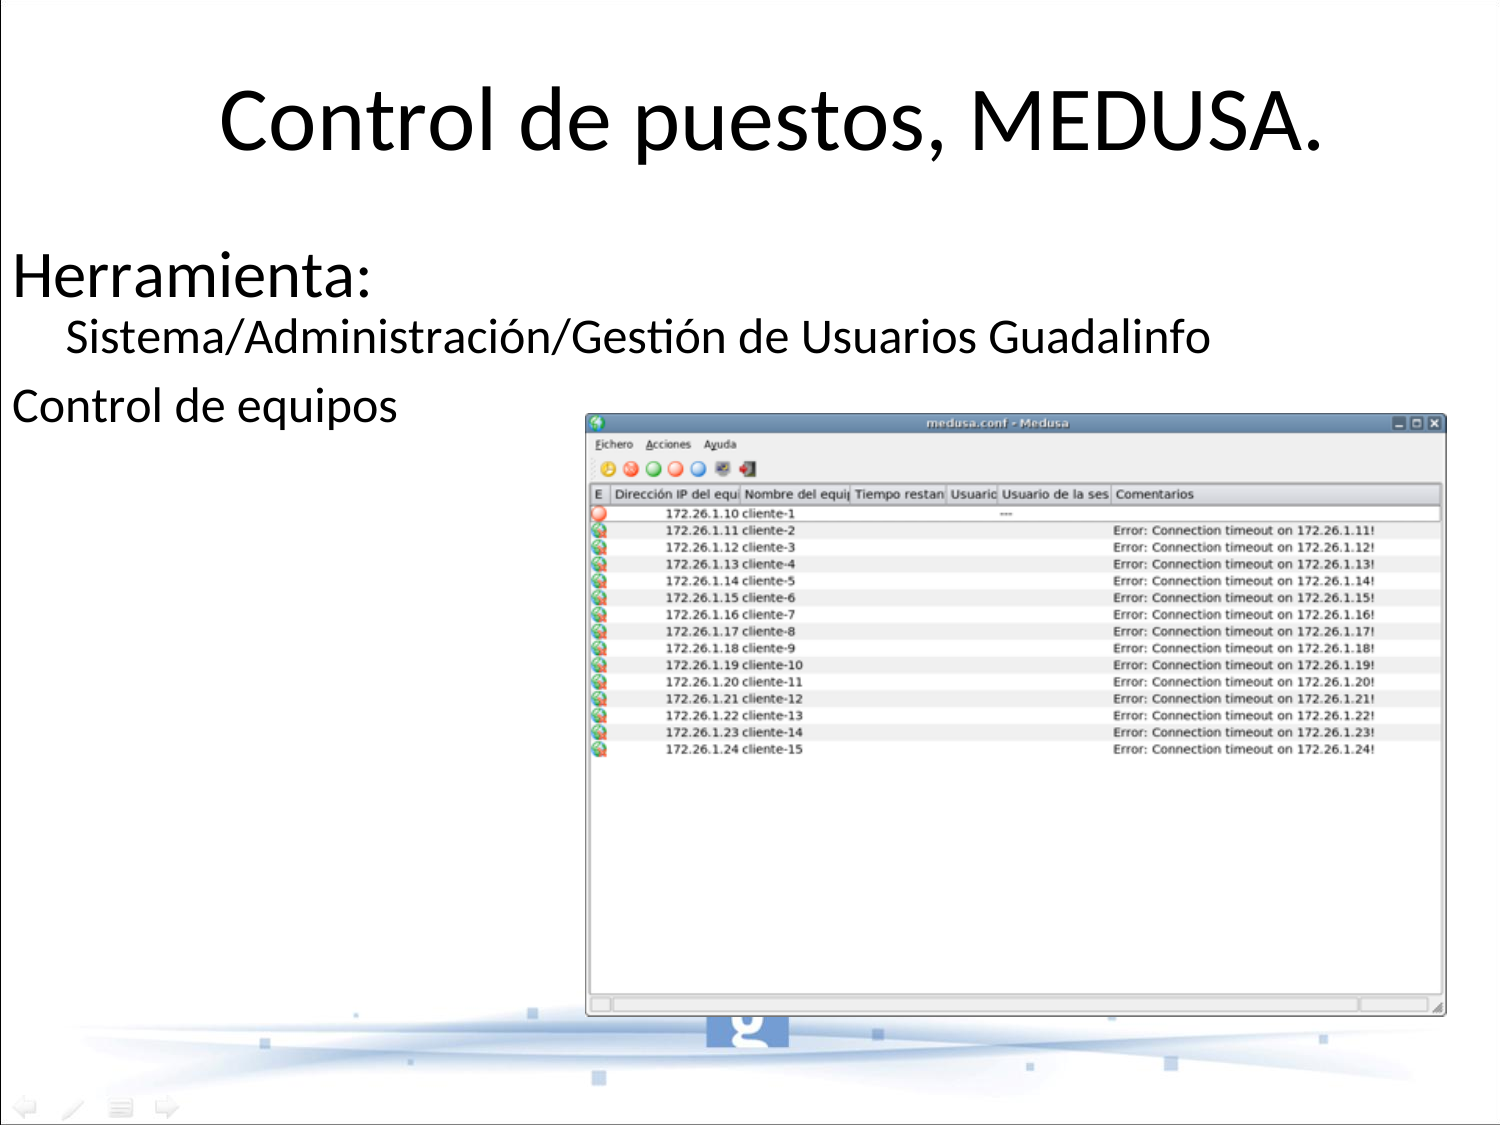

# Control de puestos, MEDUSA.
Herramienta:
Sistema/Administración/Gestión de Usuarios Guadalinfo
Control de equipos